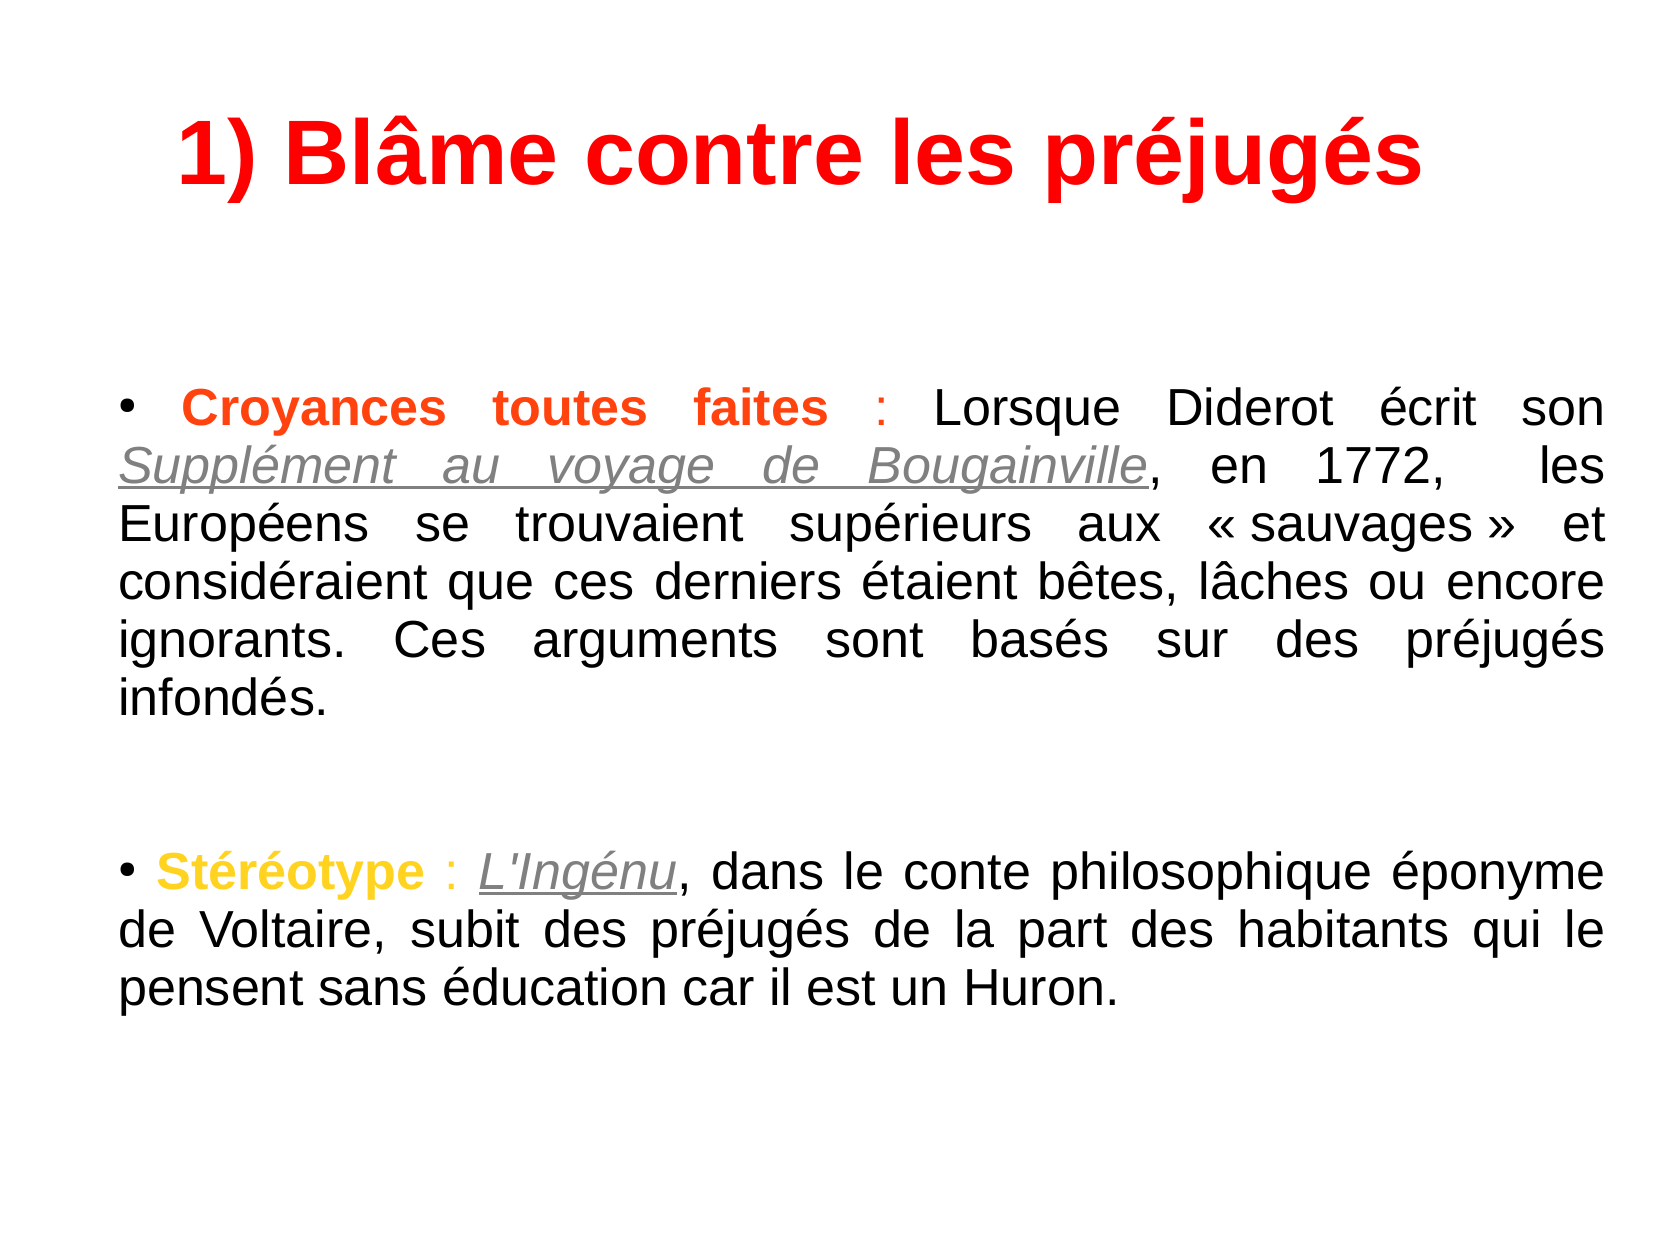

# 1) Blâme contre les préjugés
 Croyances toutes faites : Lorsque Diderot écrit son Supplément au voyage de Bougainville, en 1772, les Européens se trouvaient supérieurs aux « sauvages » et considéraient que ces derniers étaient bêtes, lâches ou encore ignorants. Ces arguments sont basés sur des préjugés infondés.
 Stéréotype : L'Ingénu, dans le conte philosophique éponyme de Voltaire, subit des préjugés de la part des habitants qui le pensent sans éducation car il est un Huron.